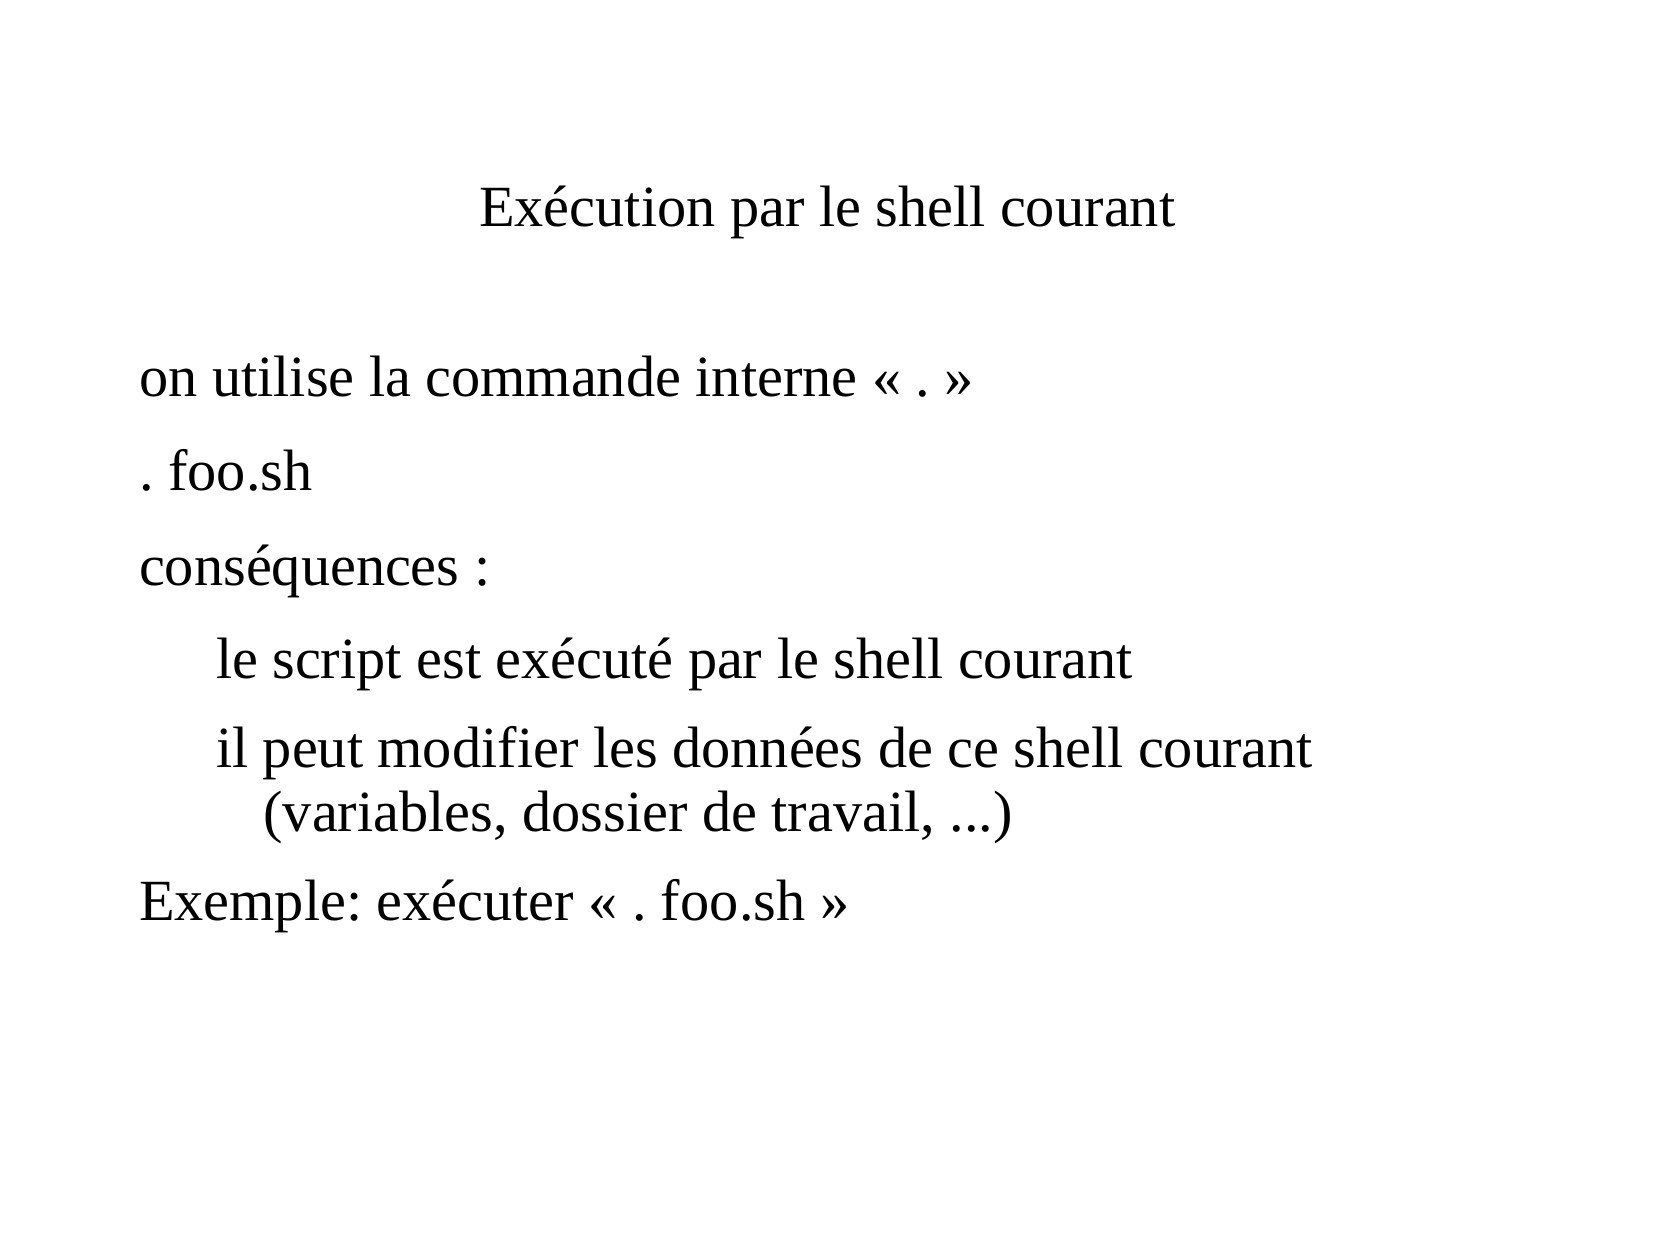

# Exécution par le shell courant
on utilise la commande interne « . »
. foo.sh
conséquences :
le script est exécuté par le shell courant
il peut modifier les données de ce shell courant (variables, dossier de travail, ...)
Exemple: exécuter « . foo.sh »